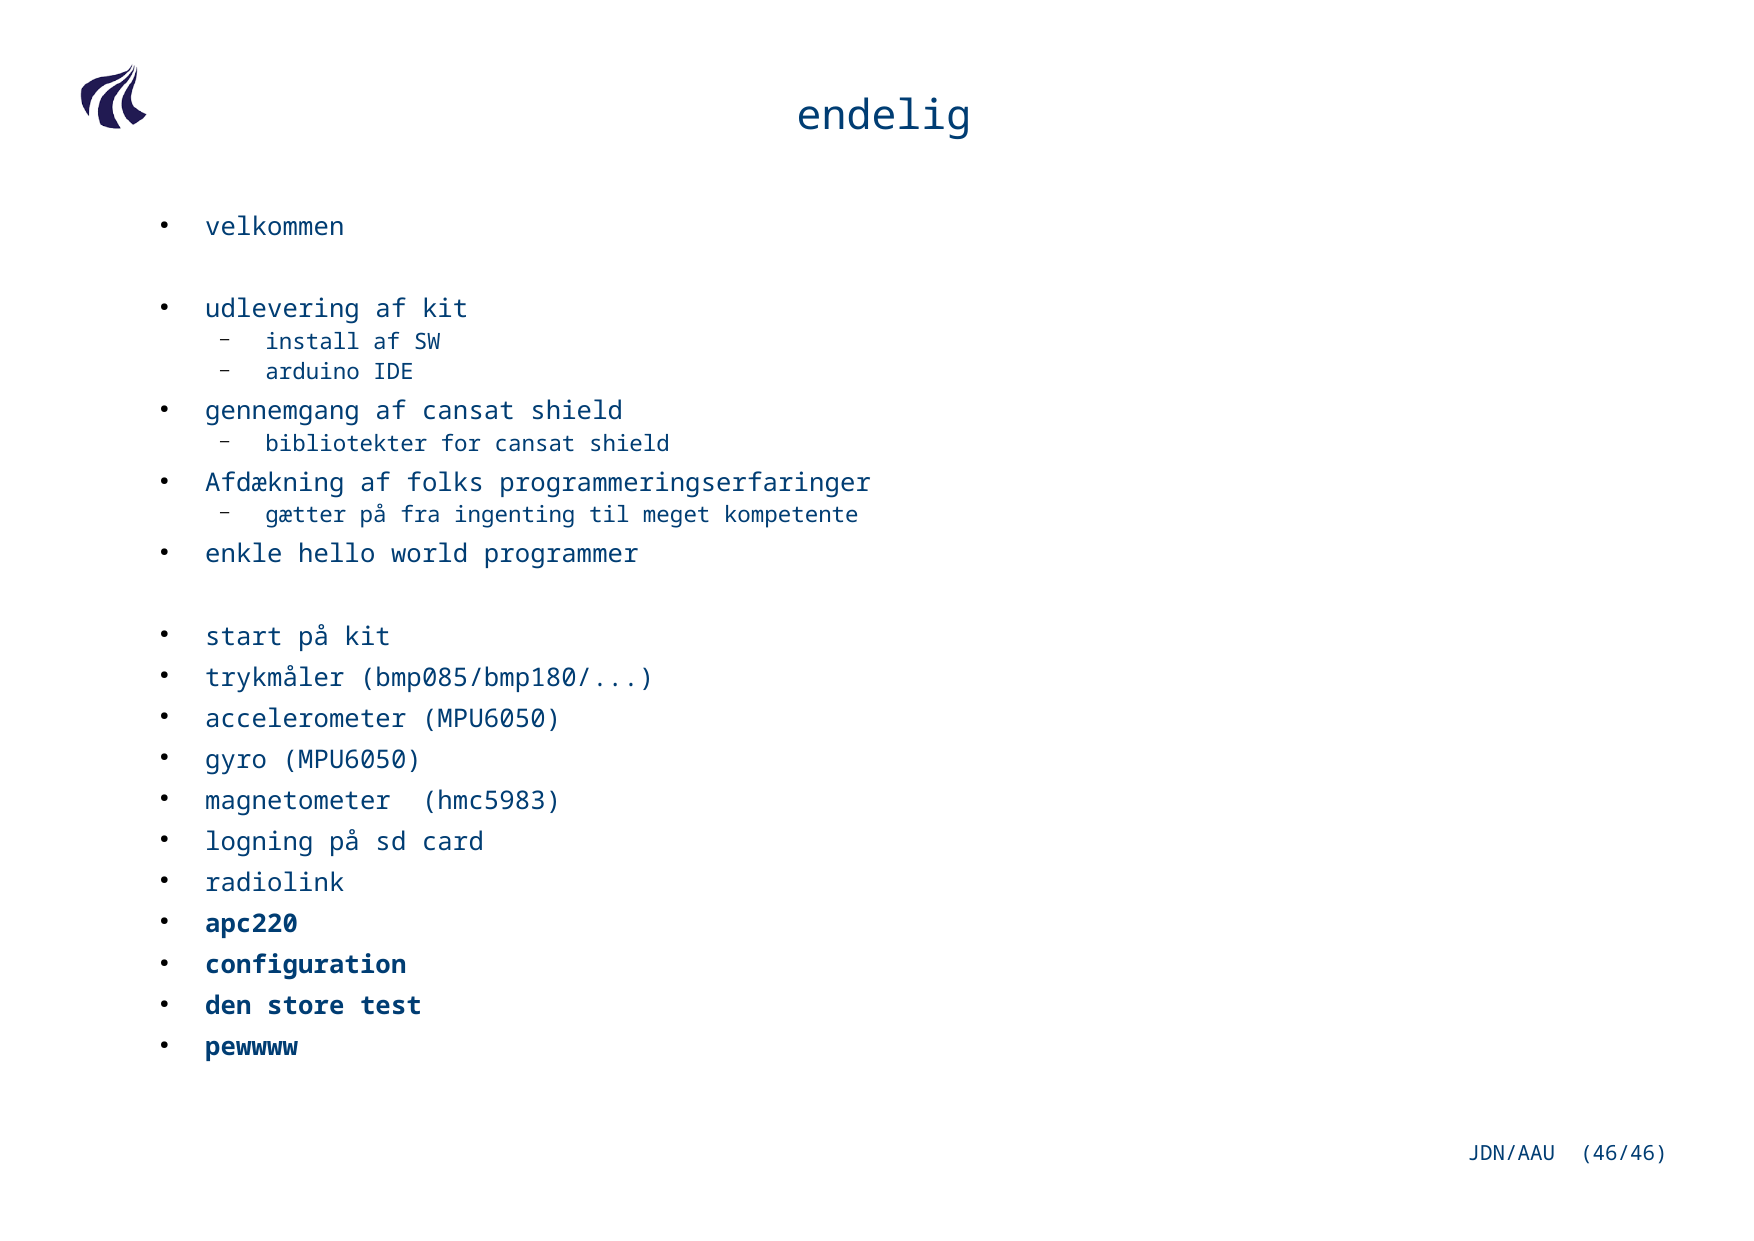

# endelig
velkommen
udlevering af kit
install af SW
arduino IDE
gennemgang af cansat shield
bibliotekter for cansat shield
Afdækning af folks programmeringserfaringer
gætter på fra ingenting til meget kompetente
enkle hello world programmer
start på kit
trykmåler (bmp085/bmp180/...)
accelerometer (MPU6050)
gyro (MPU6050)
magnetometer (hmc5983)
logning på sd card
radiolink
apc220
configuration
den store test
pewwww